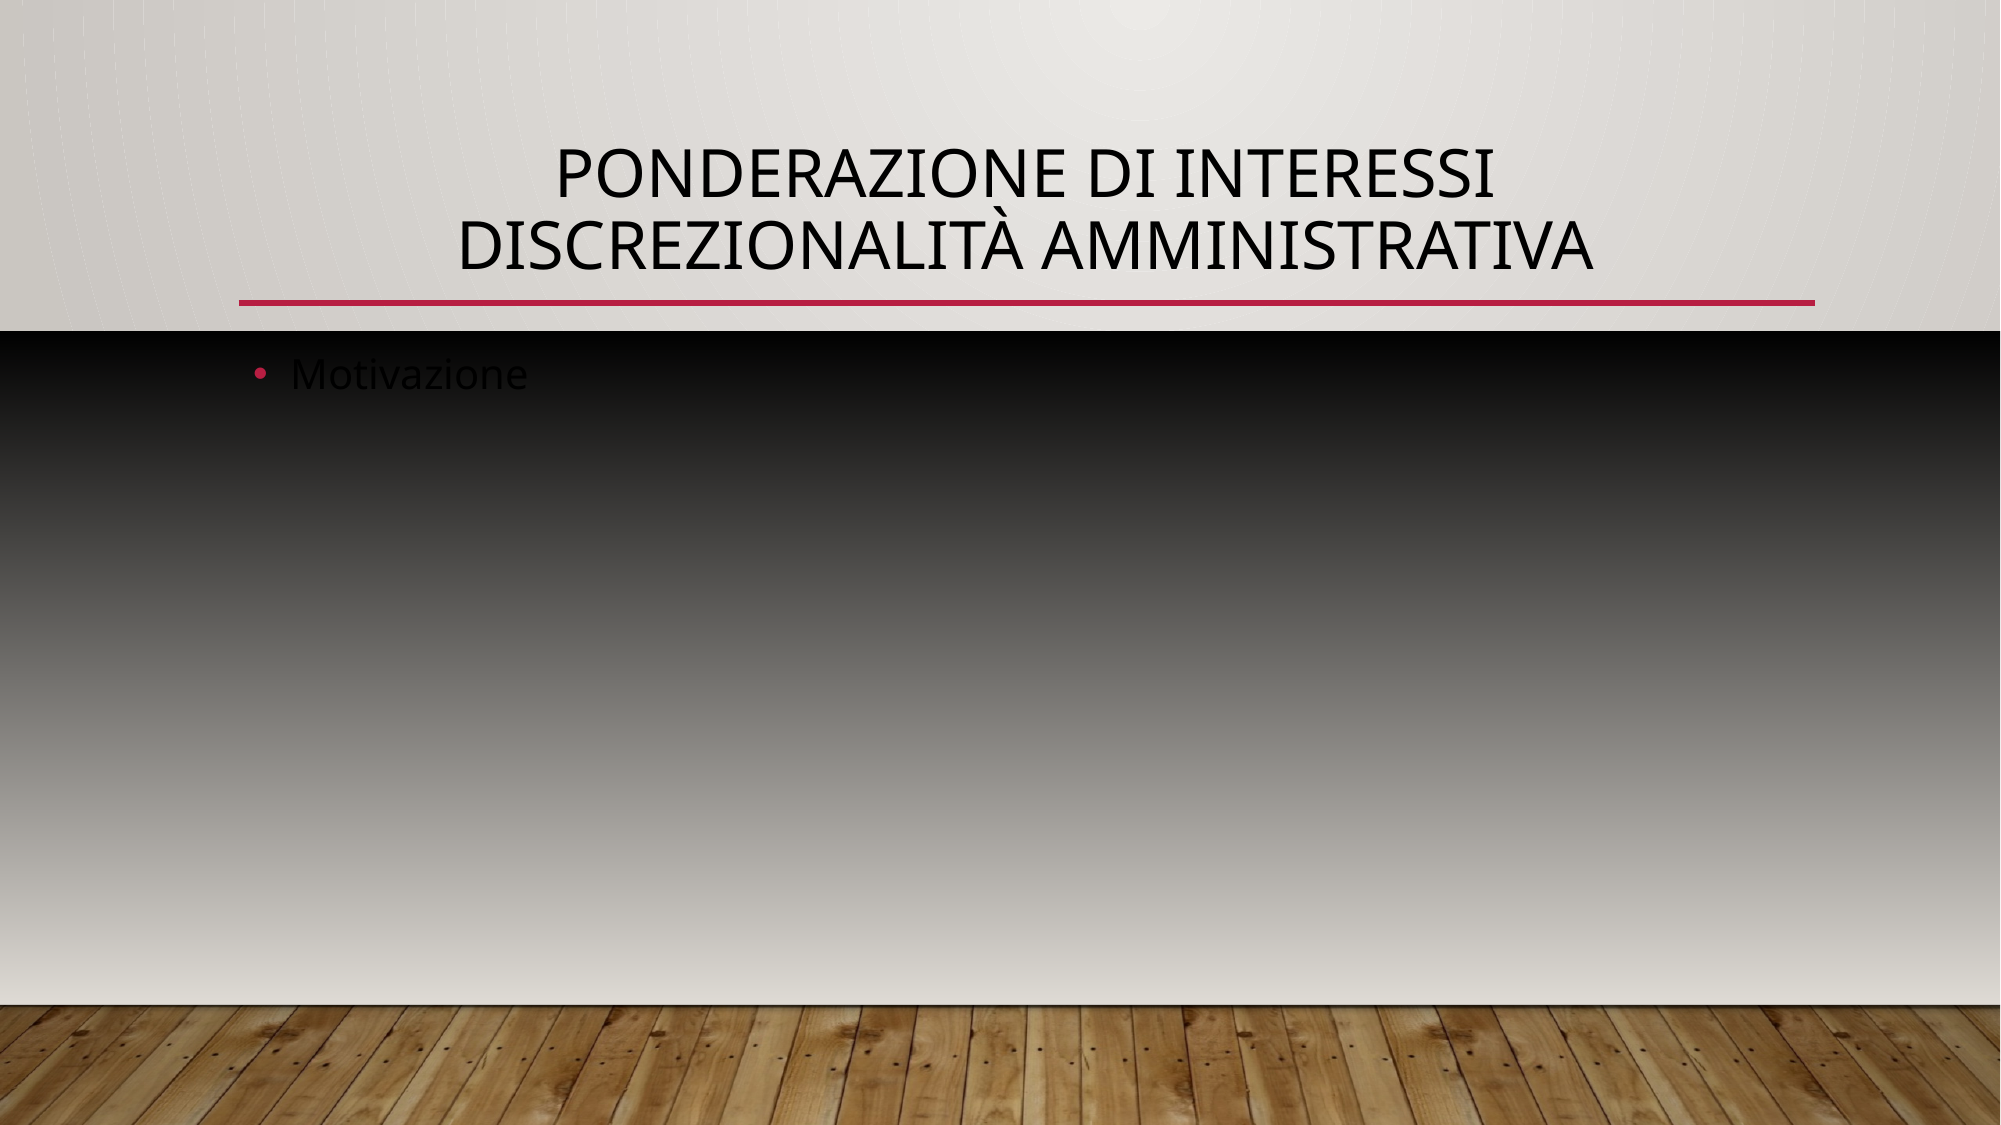

# Ponderazione di interessi discrezionalità amministrativa
Motivazione